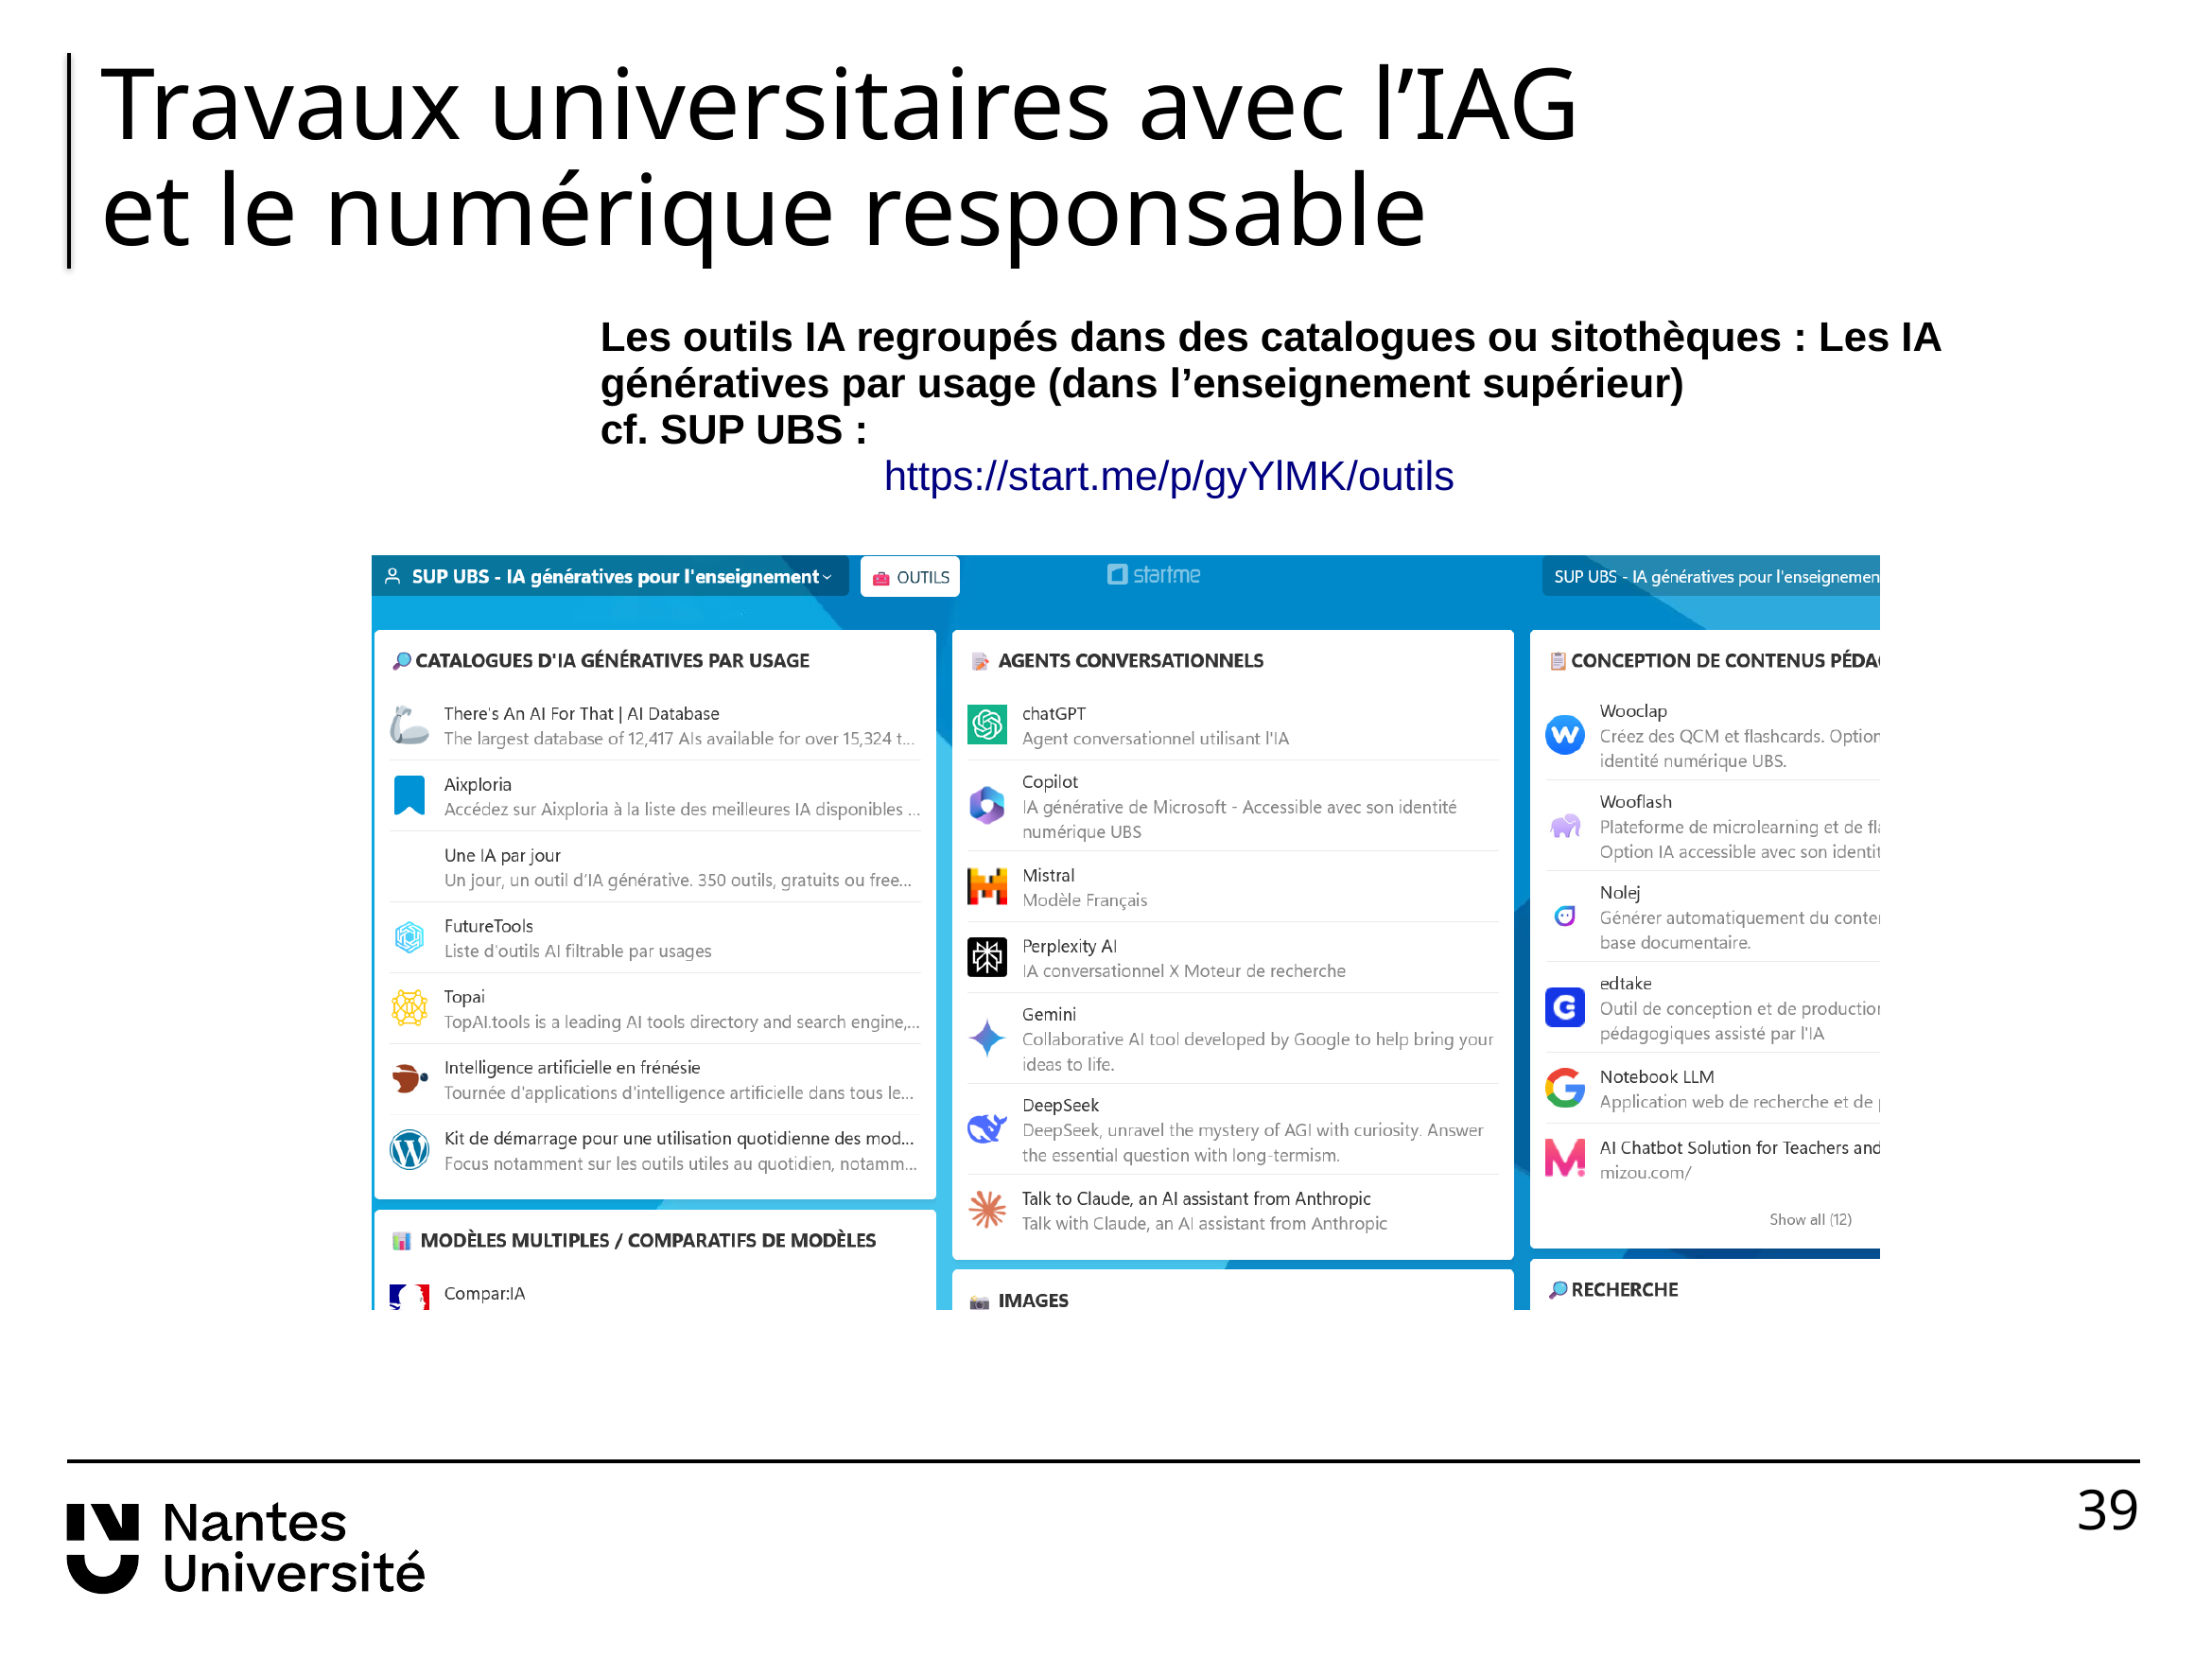

# Travaux universitaires avec l’IAG et le numérique responsable
Les outils IA regroupés dans des catalogues ou sitothèques : Les IA génératives par usage (dans l’enseignement supérieur)
cf. SUP UBS :
		https://start.me/p/gyYlMK/outils